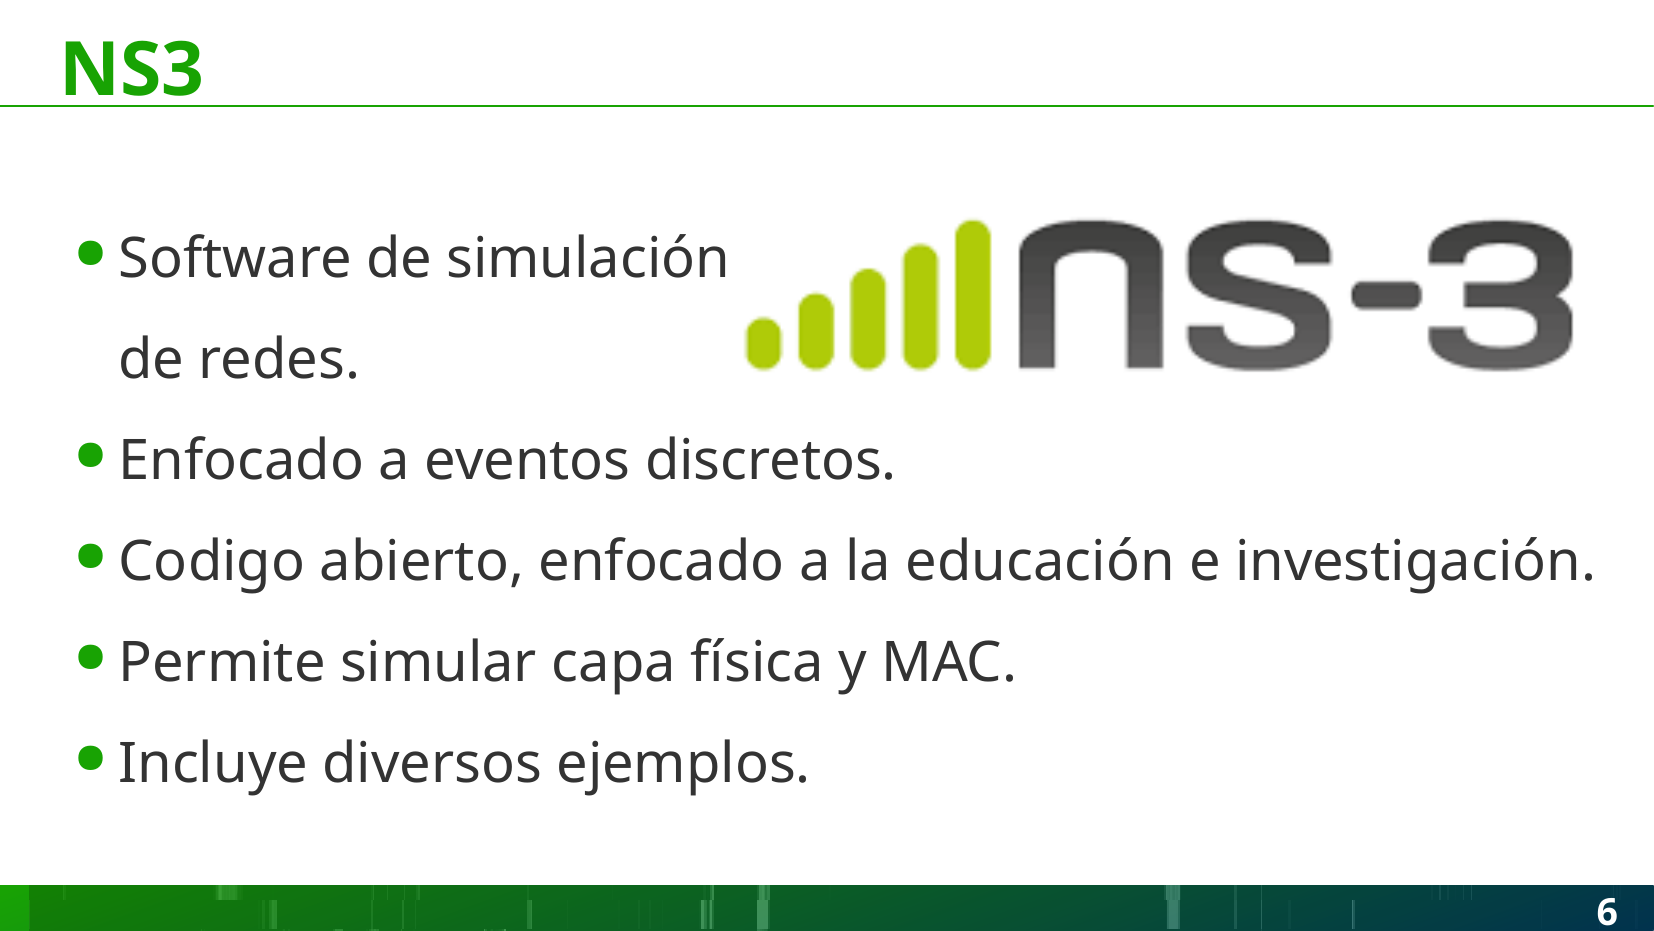

# NS3
Software de simulación
de redes.
Enfocado a eventos discretos.
Codigo abierto, enfocado a la educación e investigación.
Permite simular capa física y MAC.
Incluye diversos ejemplos.
6